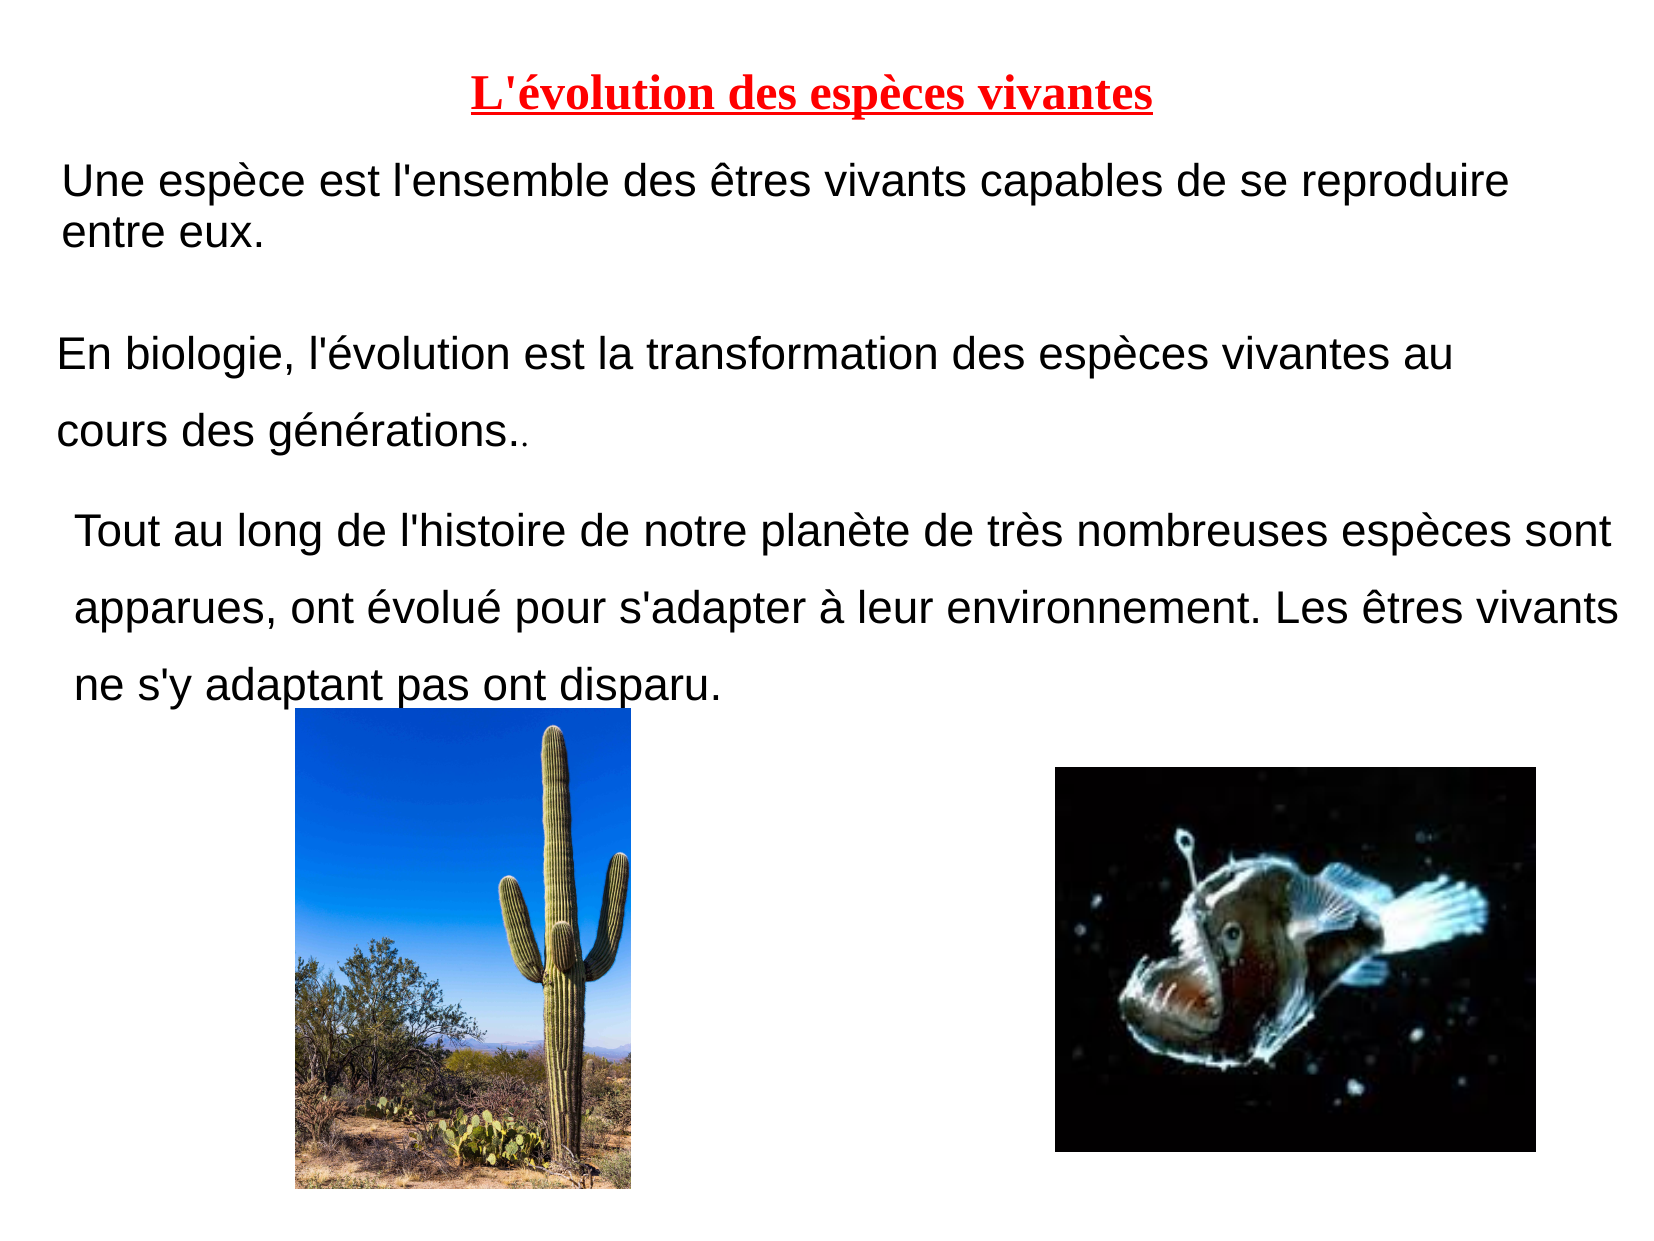

L'évolution des espèces vivantes
Une espèce est l'ensemble des êtres vivants capables de se reproduire entre eux.
En biologie, l'évolution est la transformation des espèces vivantes au cours des générations..
Tout au long de l'histoire de notre planète de très nombreuses espèces sont apparues, ont évolué pour s'adapter à leur environnement. Les êtres vivants ne s'y adaptant pas ont disparu.